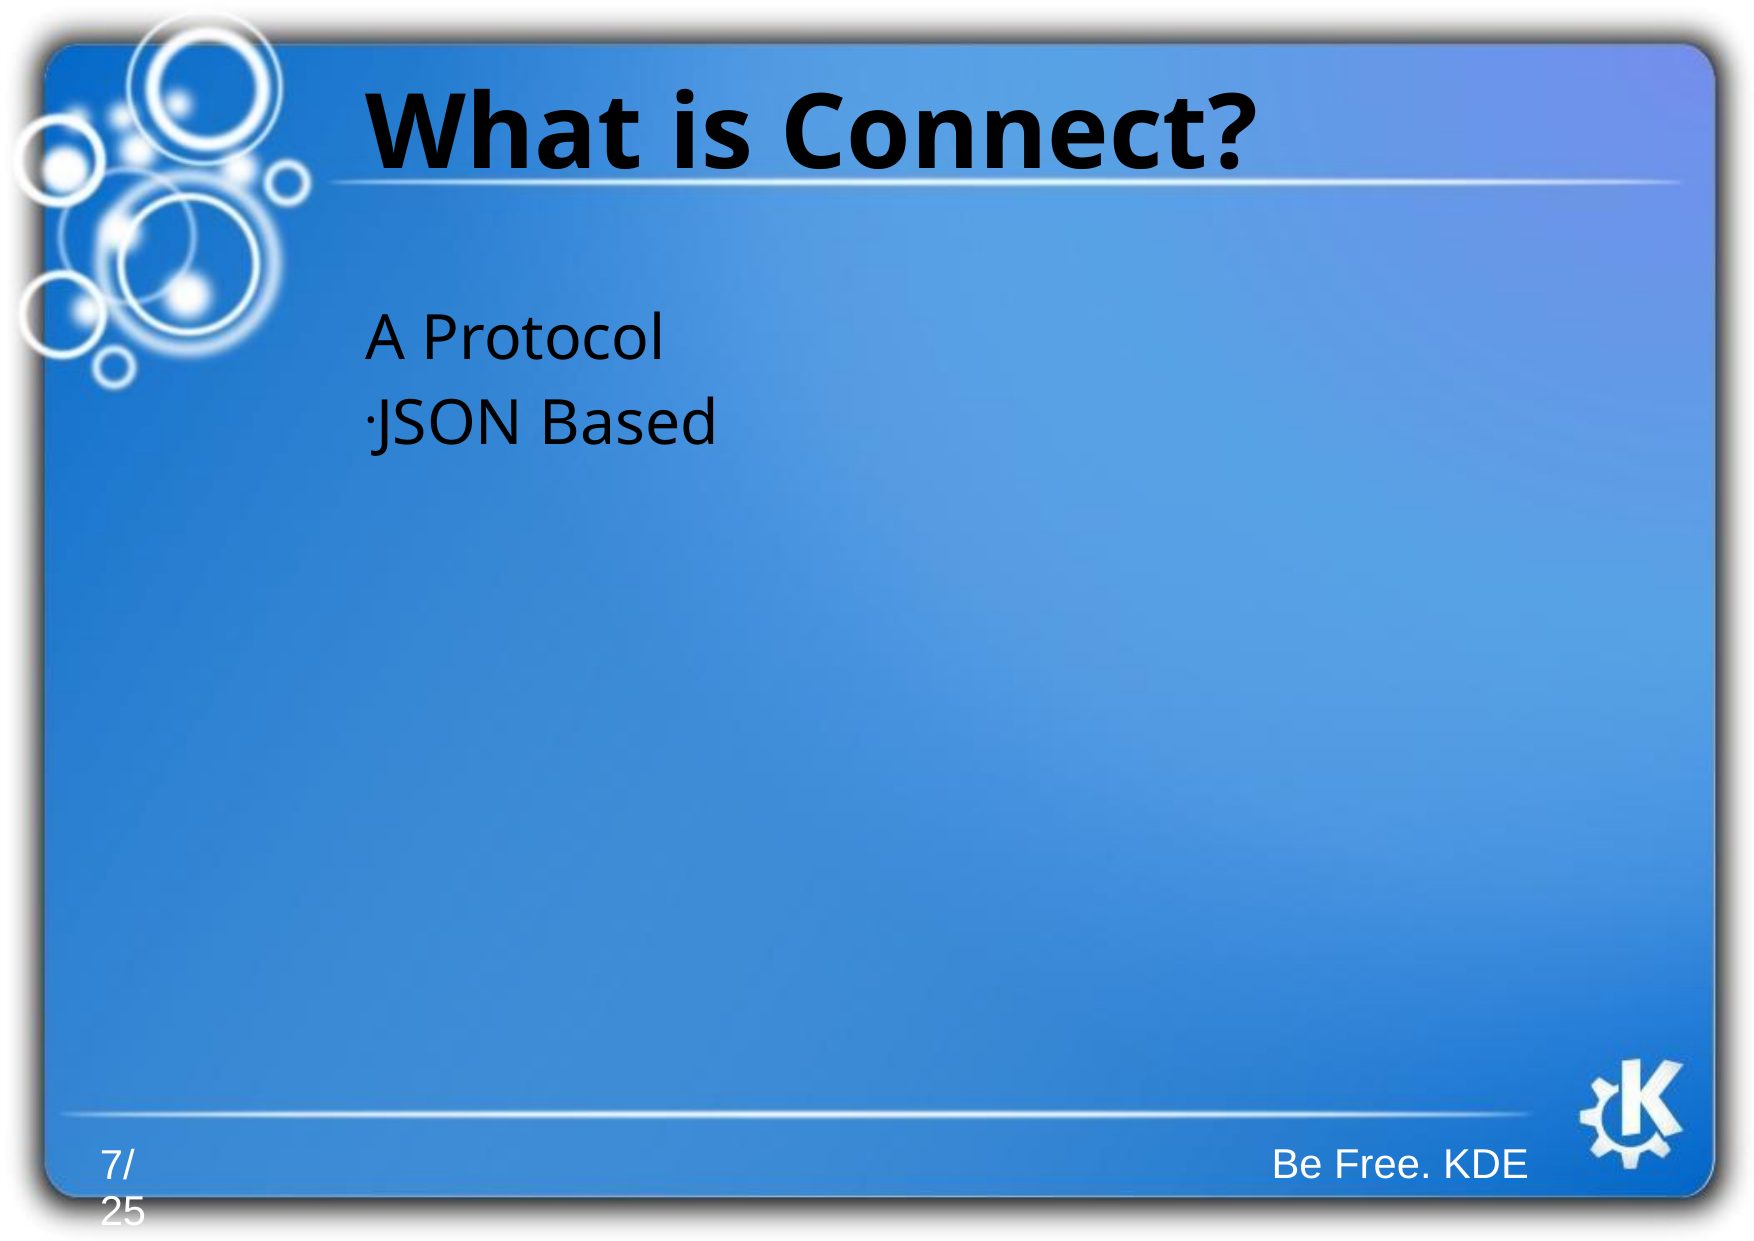

What is Connect?
A Protocol
JSON Based